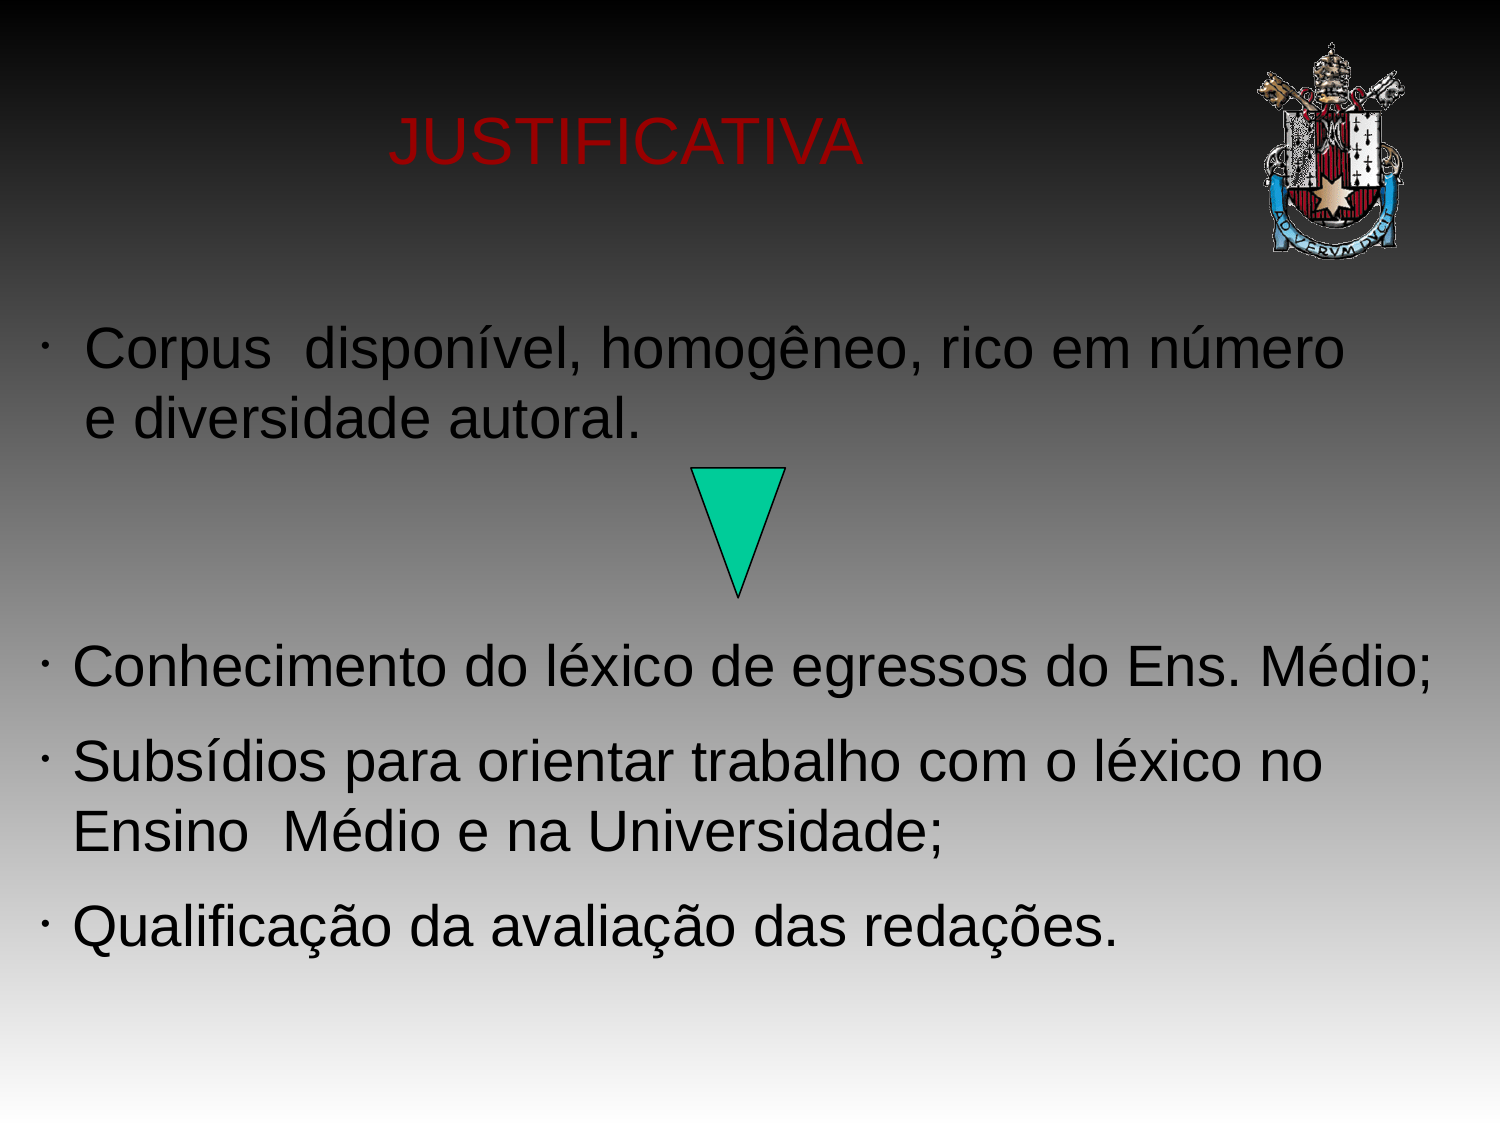

# JUSTIFICATIVA
Corpus disponível, homogêneo, rico em número e diversidade autoral.
Conhecimento do léxico de egressos do Ens. Médio;
Subsídios para orientar trabalho com o léxico no Ensino Médio e na Universidade;
Qualificação da avaliação das redações.